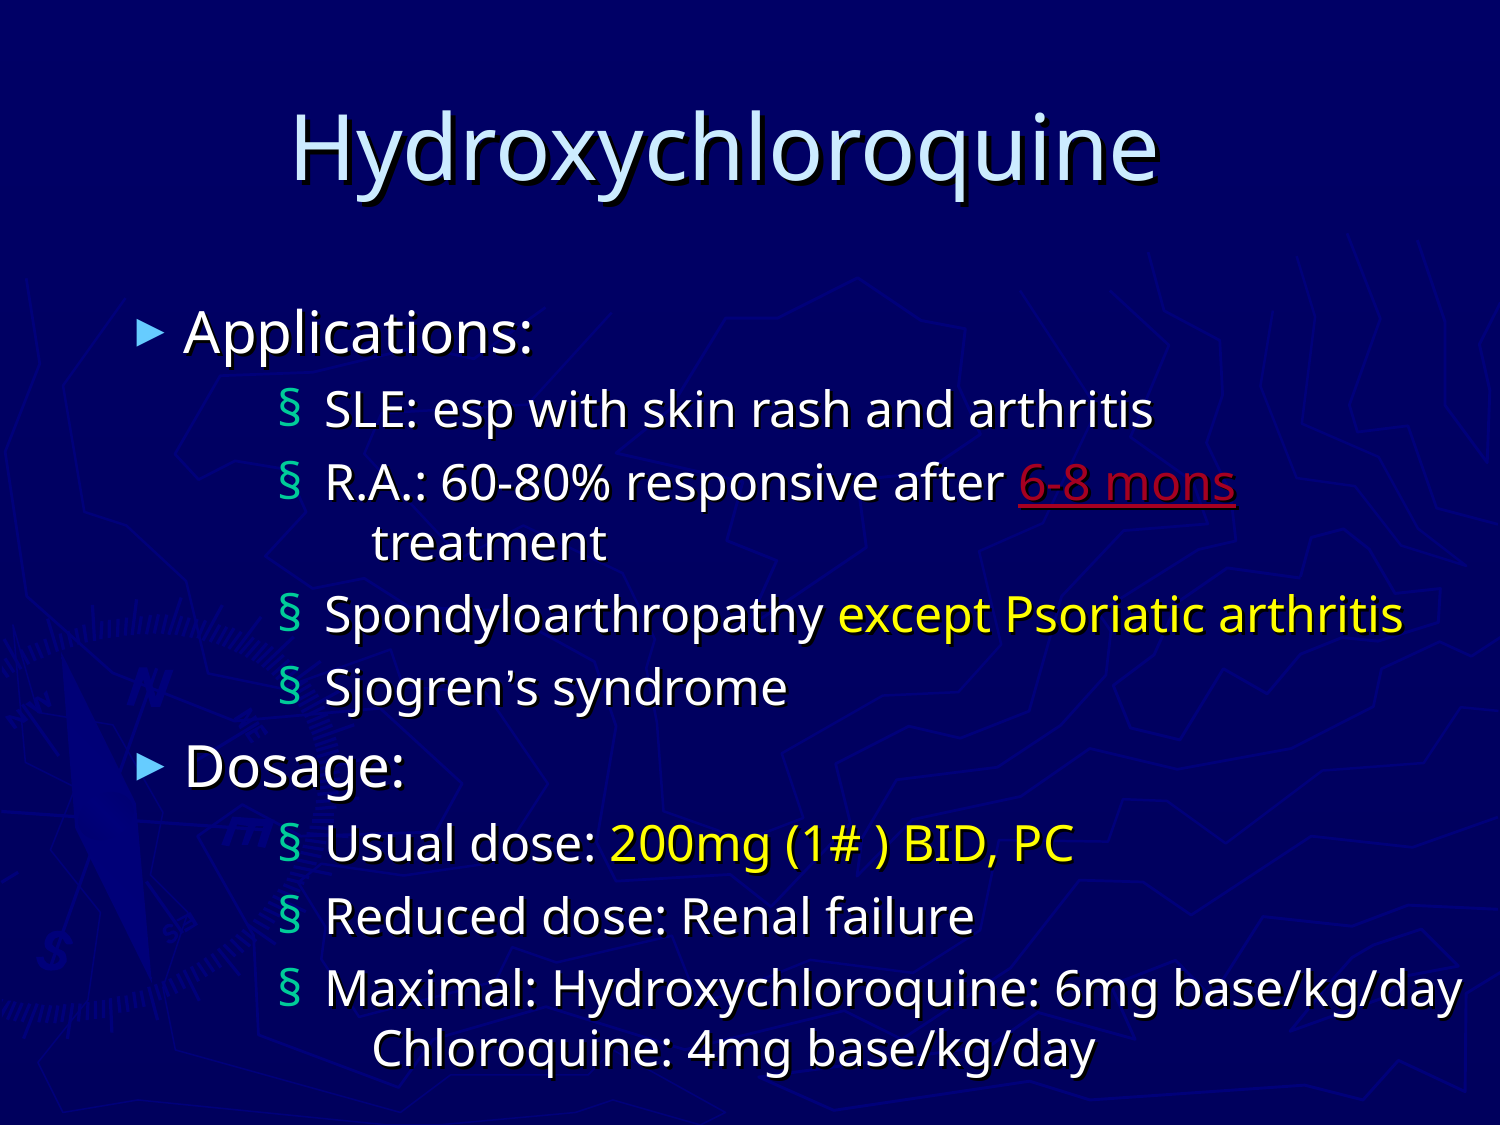

# Hydroxychloroquine
Applications:
SLE: esp with skin rash and arthritis
R.A.: 60-80% responsive after 6-8 mons treatment
Spondyloarthropathy except Psoriatic arthritis
Sjogren’s syndrome
Dosage:
Usual dose: 200mg (1# ) BID, PC
Reduced dose: Renal failure
Maximal: Hydroxychloroquine: 6mg base/kg/day Chloroquine: 4mg base/kg/day